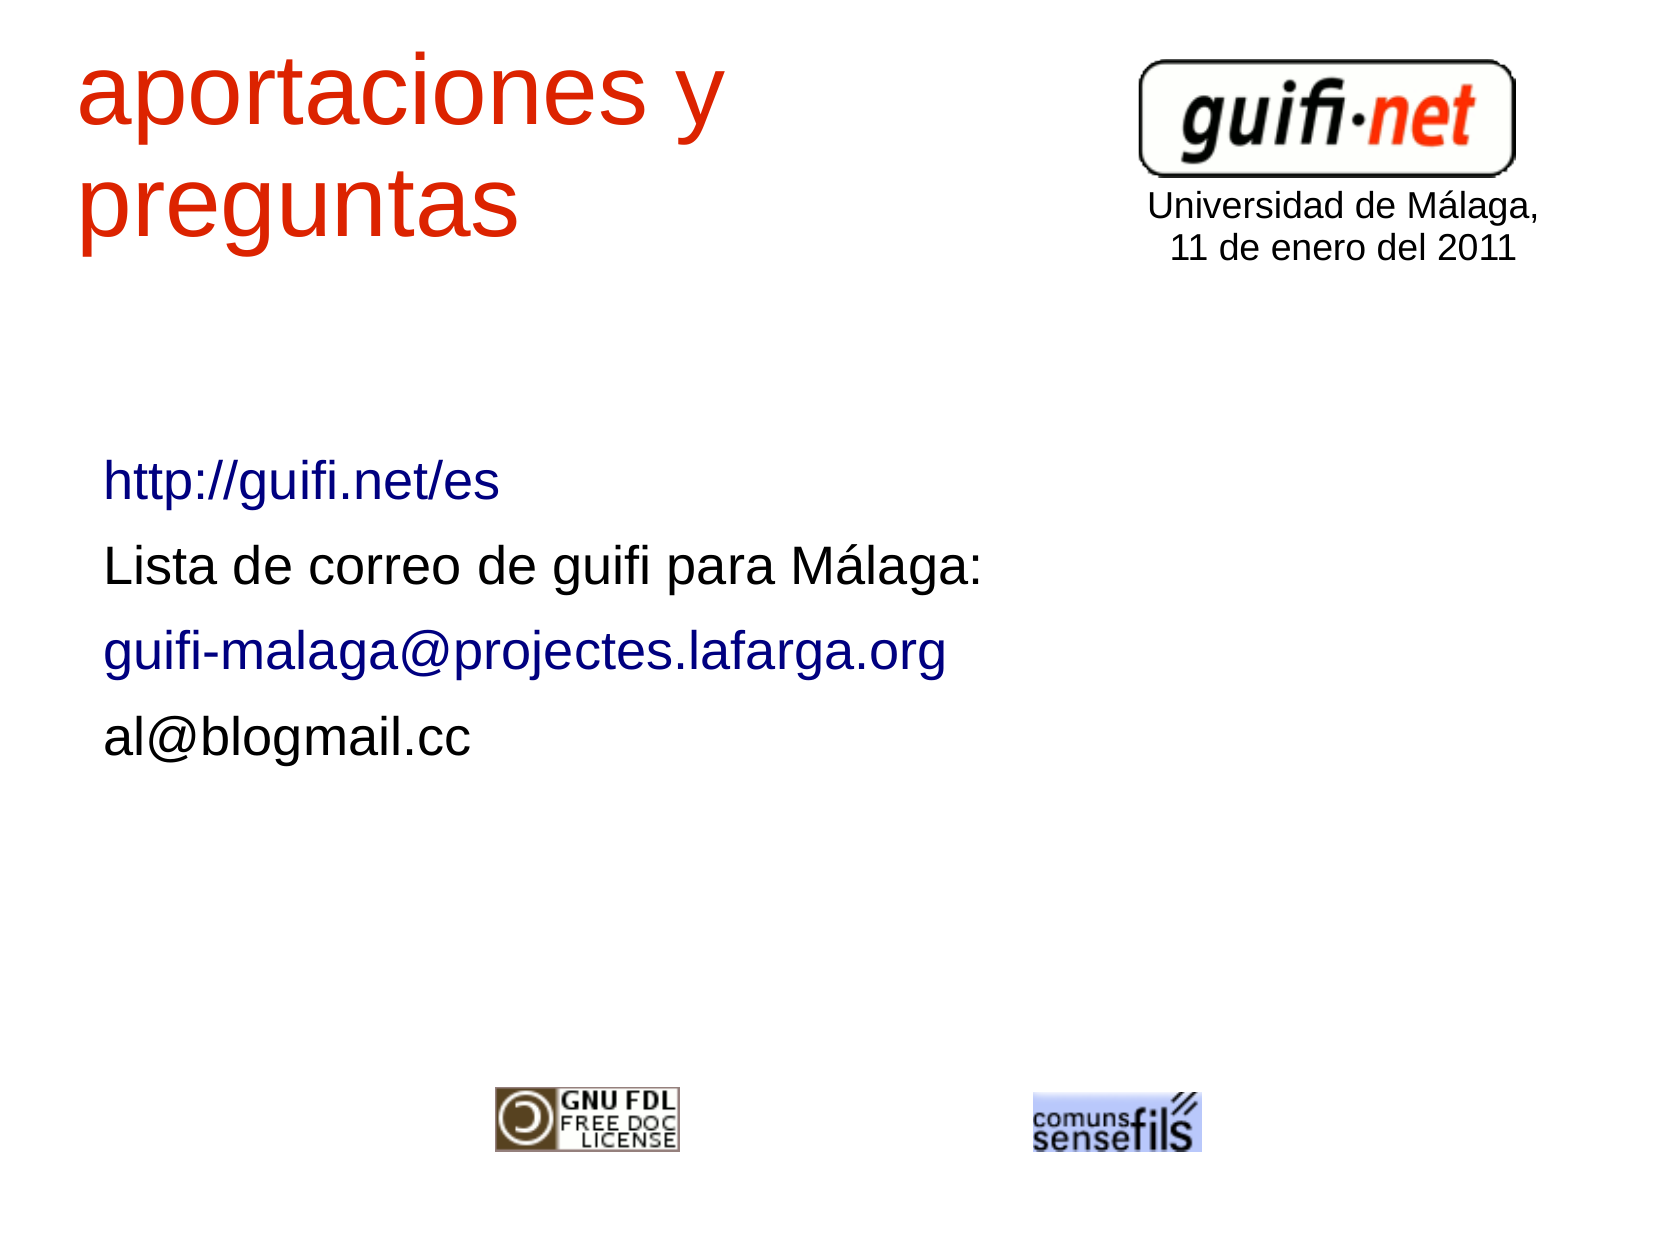

# aportaciones y preguntas
Universidad de Málaga,
11 de enero del 2011
http://guifi.net/es
Lista de correo de guifi para Málaga:
guifi-malaga@projectes.lafarga.org
al@blogmail.cc